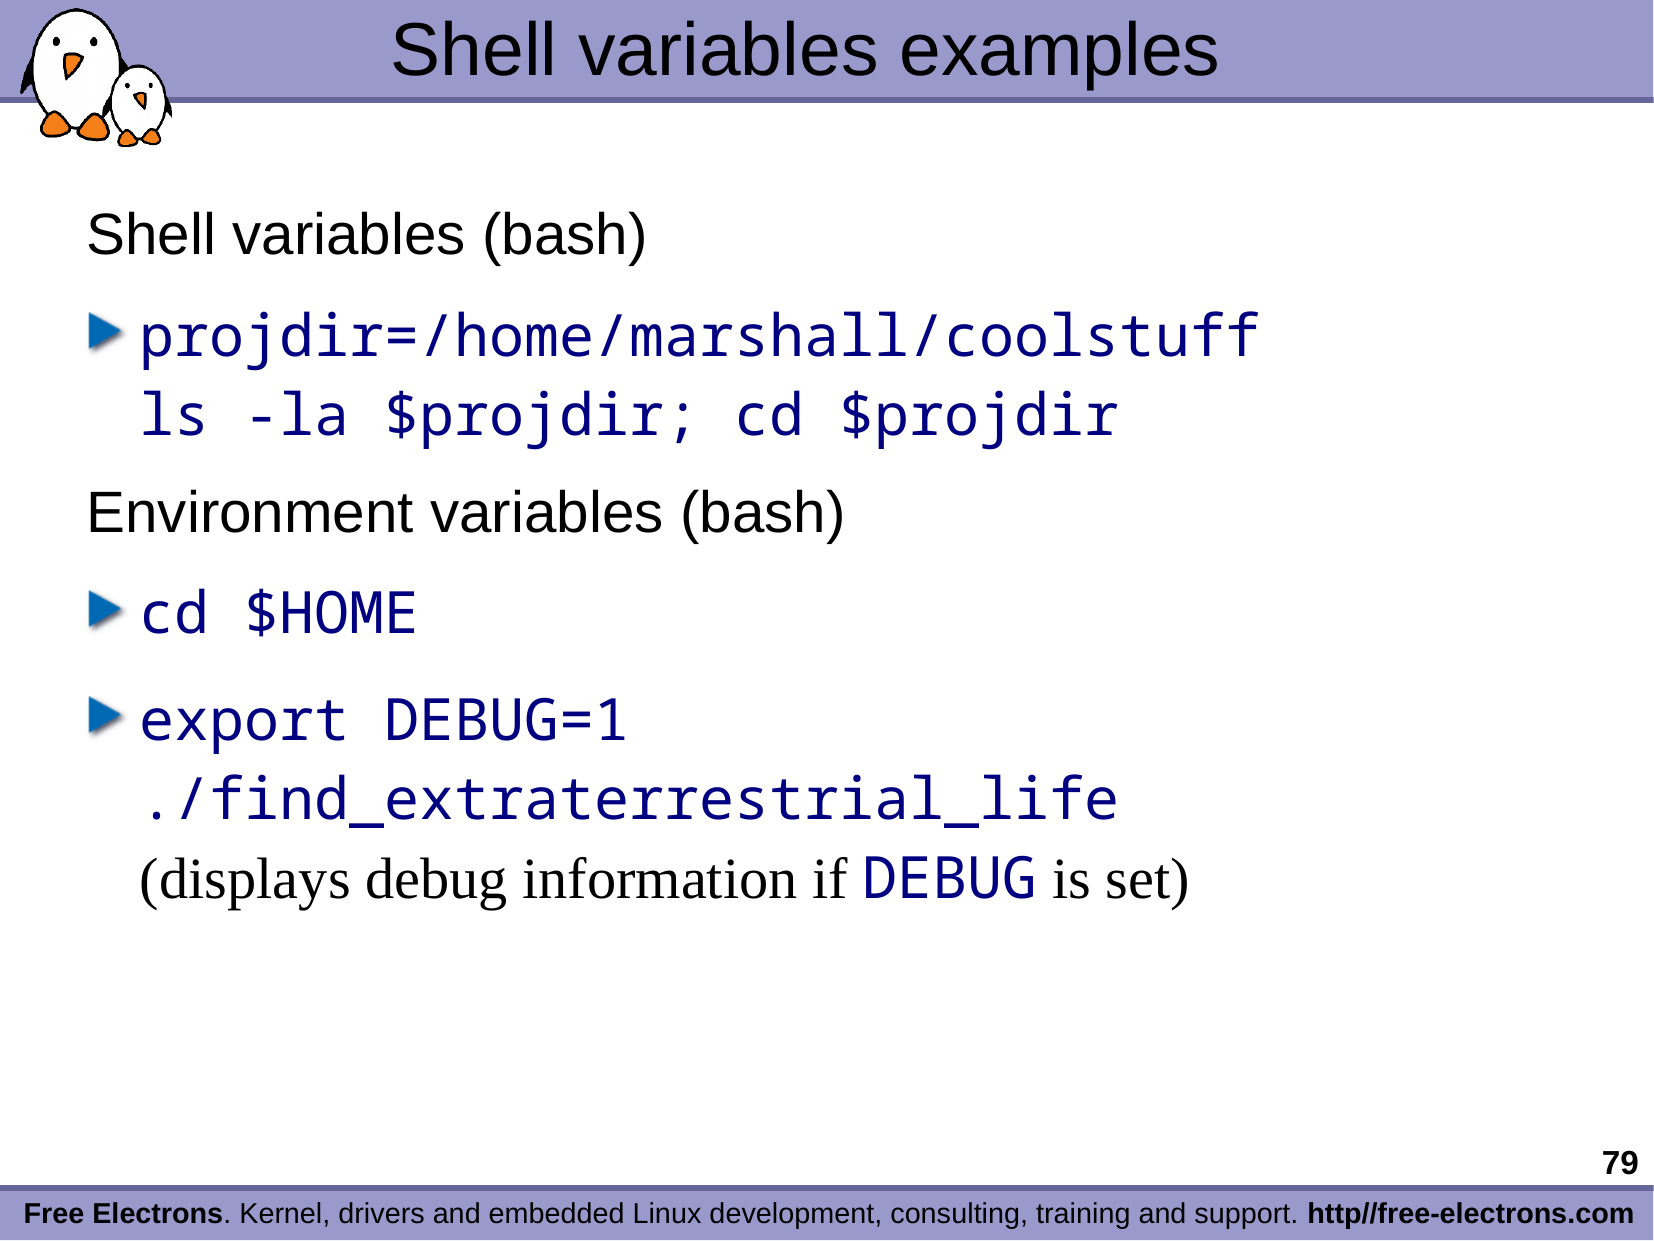

# Shell variables examples
Shell variables (bash)
projdir=/home/marshall/coolstuff
ls -la $projdir; cd $projdir
Environment variables (bash)
cd $HOME
export DEBUG=1
./find_extraterrestrial_life
(displays debug information if DEBUG is set)